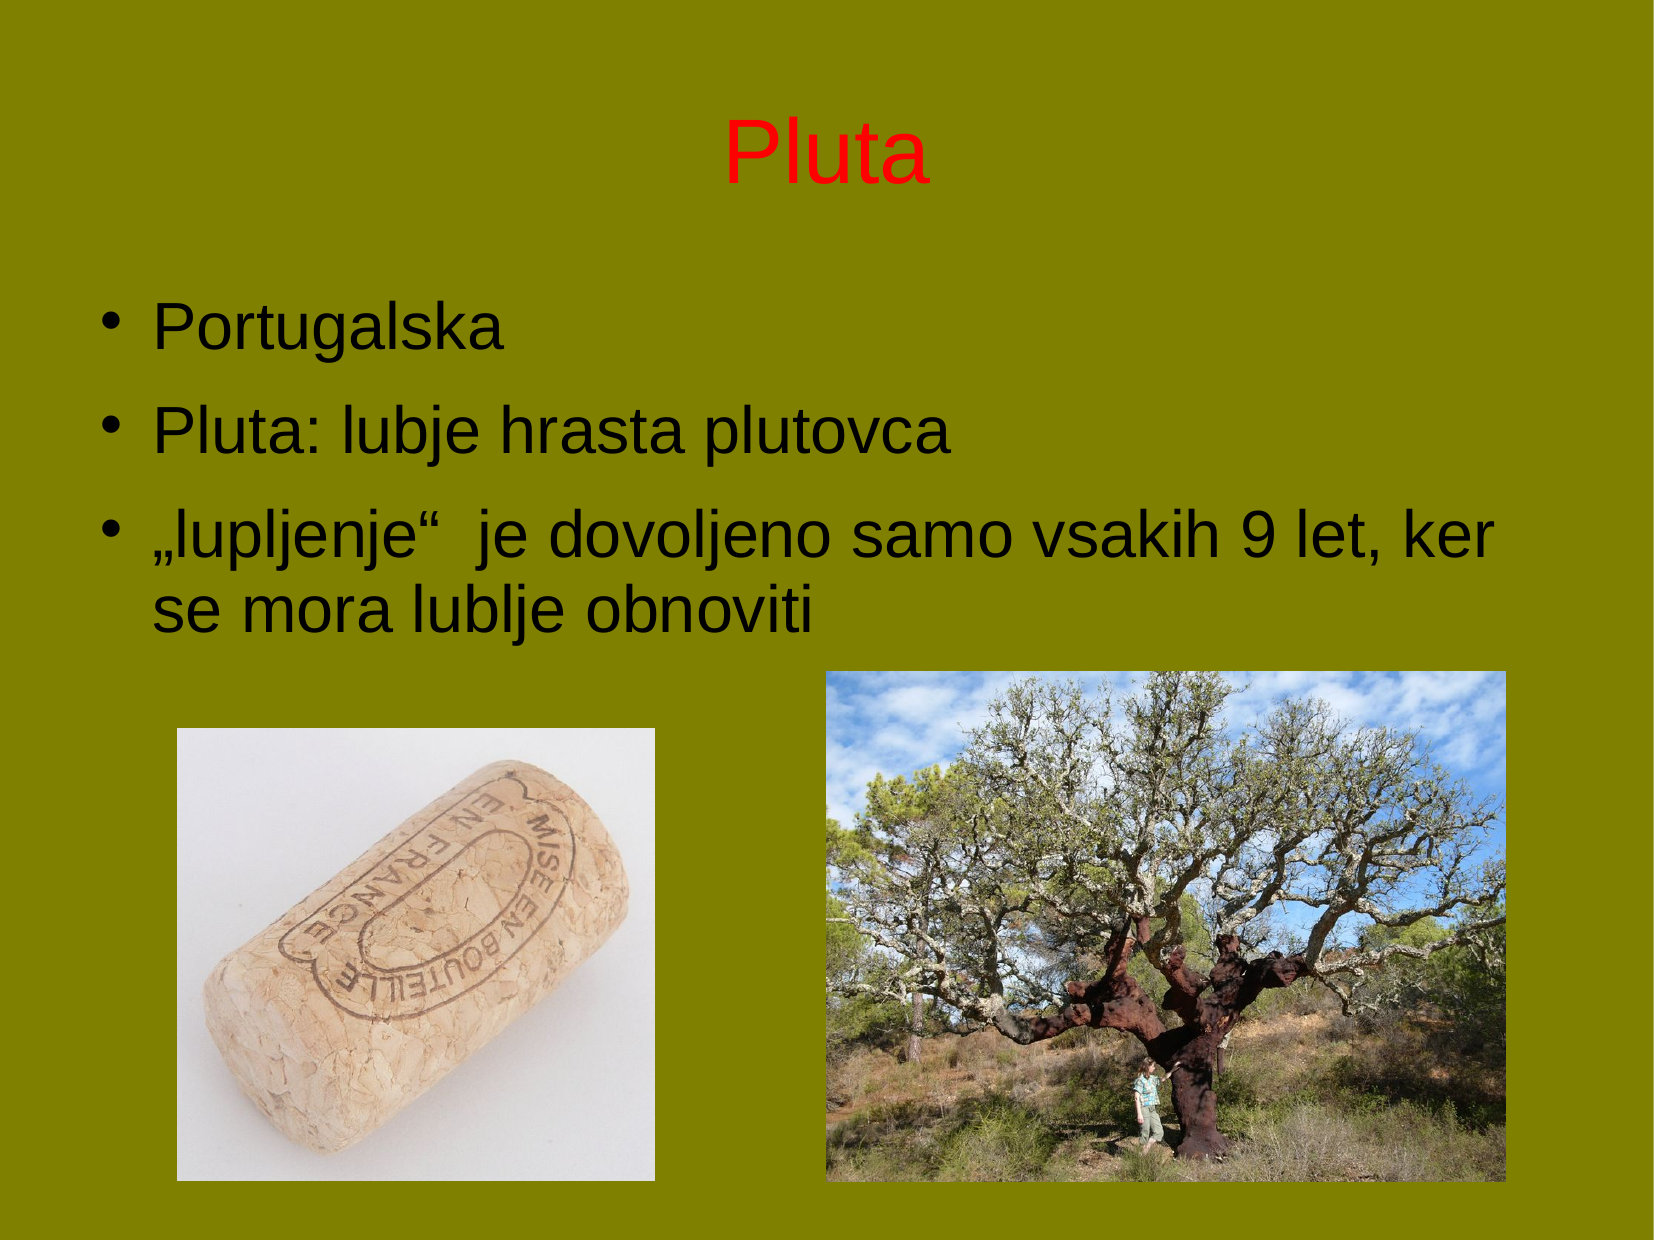

# Pluta
Portugalska
Pluta: lubje hrasta plutovca
„lupljenje“ je dovoljeno samo vsakih 9 let, ker se mora lublje obnoviti